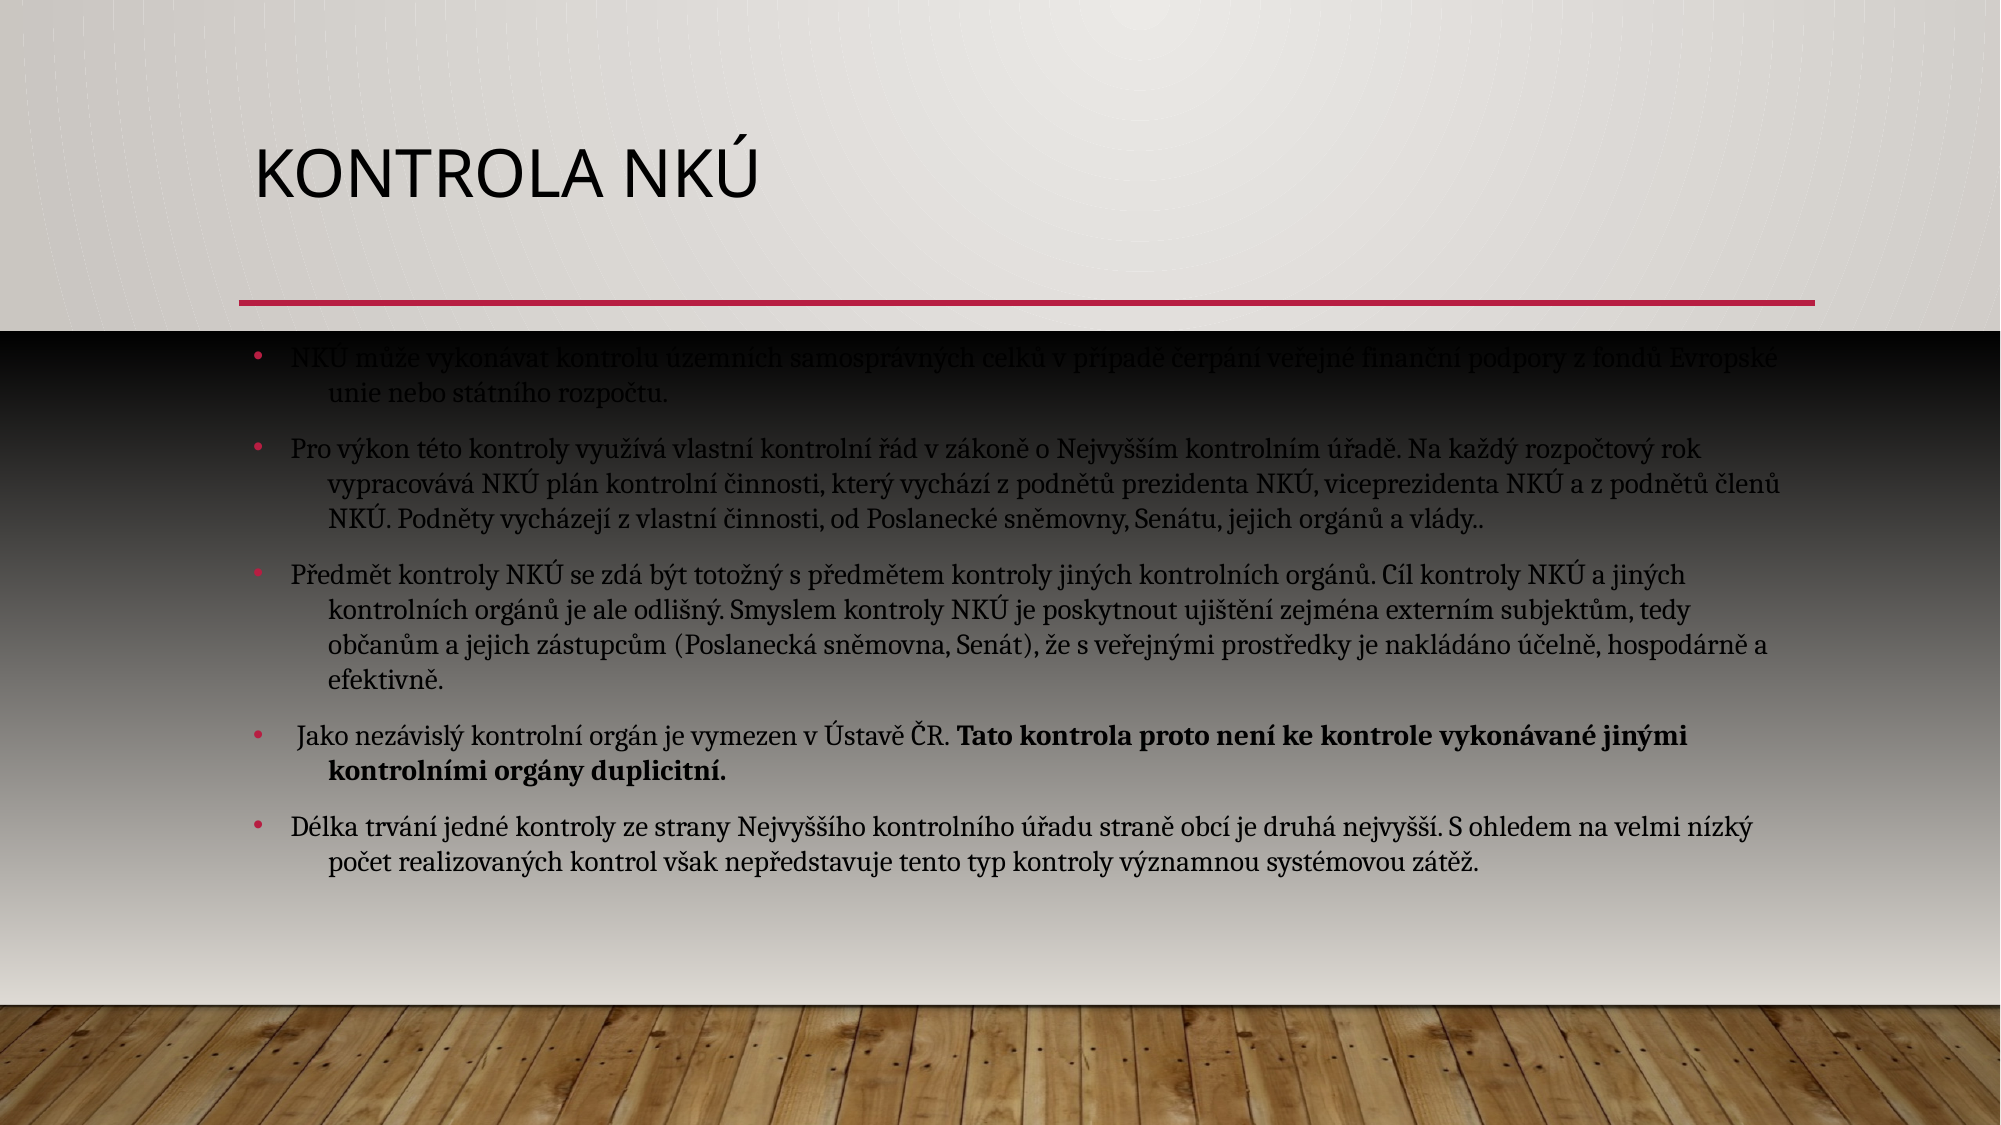

# Kontrola NKÚ
NKÚ může vykonávat kontrolu územních samosprávných celků v případě čerpání veřejné finanční podpory z fondů Evropské unie nebo státního rozpočtu.
Pro výkon této kontroly využívá vlastní kontrolní řád v zákoně o Nejvyšším kontrolním úřadě. Na každý rozpočtový rok vypracovává NKÚ plán kontrolní činnosti, který vychází z podnětů prezidenta NKÚ, viceprezidenta NKÚ a z podnětů členů NKÚ. Podněty vycházejí z vlastní činnosti, od Poslanecké sněmovny, Senátu, jejich orgánů a vlády..
Předmět kontroly NKÚ se zdá být totožný s předmětem kontroly jiných kontrolních orgánů. Cíl kontroly NKÚ a jiných kontrolních orgánů je ale odlišný. Smyslem kontroly NKÚ je poskytnout ujištění zejména externím subjektům, tedy občanům a jejich zástupcům (Poslanecká sněmovna, Senát), že s veřejnými prostředky je nakládáno účelně, hospodárně a efektivně.
 Jako nezávislý kontrolní orgán je vymezen v Ústavě ČR. Tato kontrola proto není ke kontrole vykonávané jinými kontrolními orgány duplicitní.
Délka trvání jedné kontroly ze strany Nejvyššího kontrolního úřadu straně obcí je druhá nejvyšší. S ohledem na velmi nízký počet realizovaných kontrol však nepředstavuje tento typ kontroly významnou systémovou zátěž.